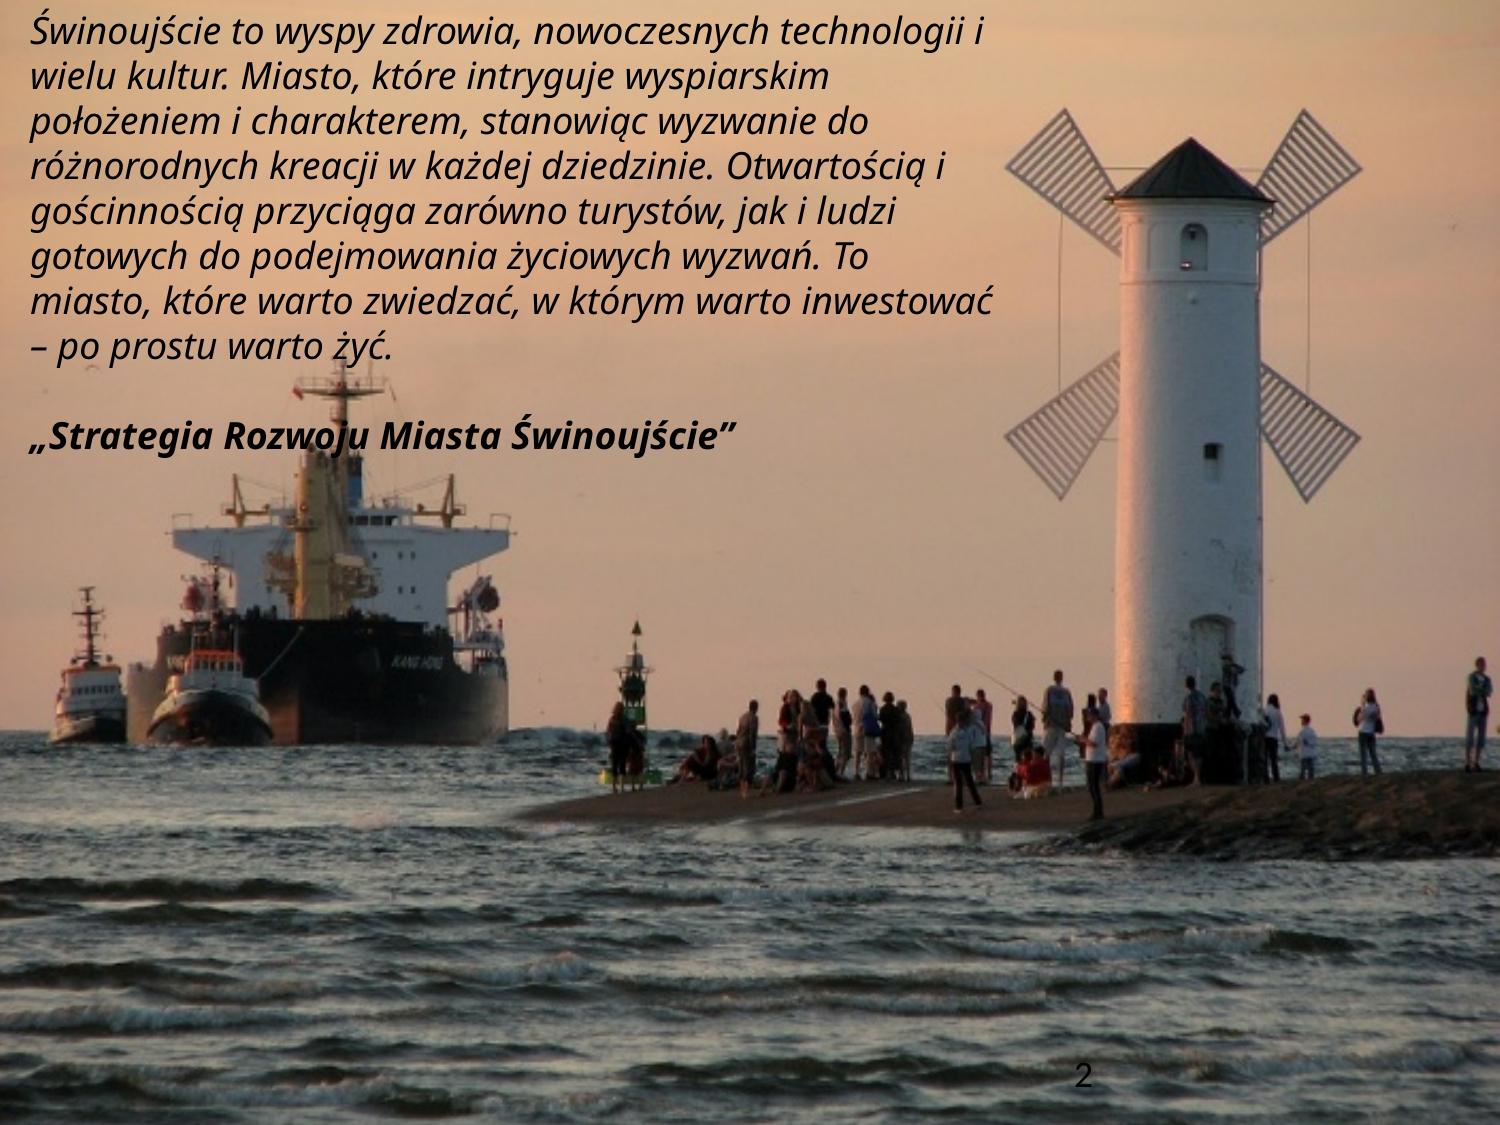

Świnoujście to wyspy zdrowia, nowoczesnych technologii i wielu kultur. Miasto, które intryguje wyspiarskim położeniem i charakterem, stanowiąc wyzwanie do różnorodnych kreacji w każdej dziedzinie. Otwartością i gościnnością przyciąga zarówno turystów, jak i ludzi gotowych do podejmowania życiowych wyzwań. To miasto, które warto zwiedzać, w którym warto inwestować – po prostu warto żyć.
„Strategia Rozwoju Miasta Świnoujście”